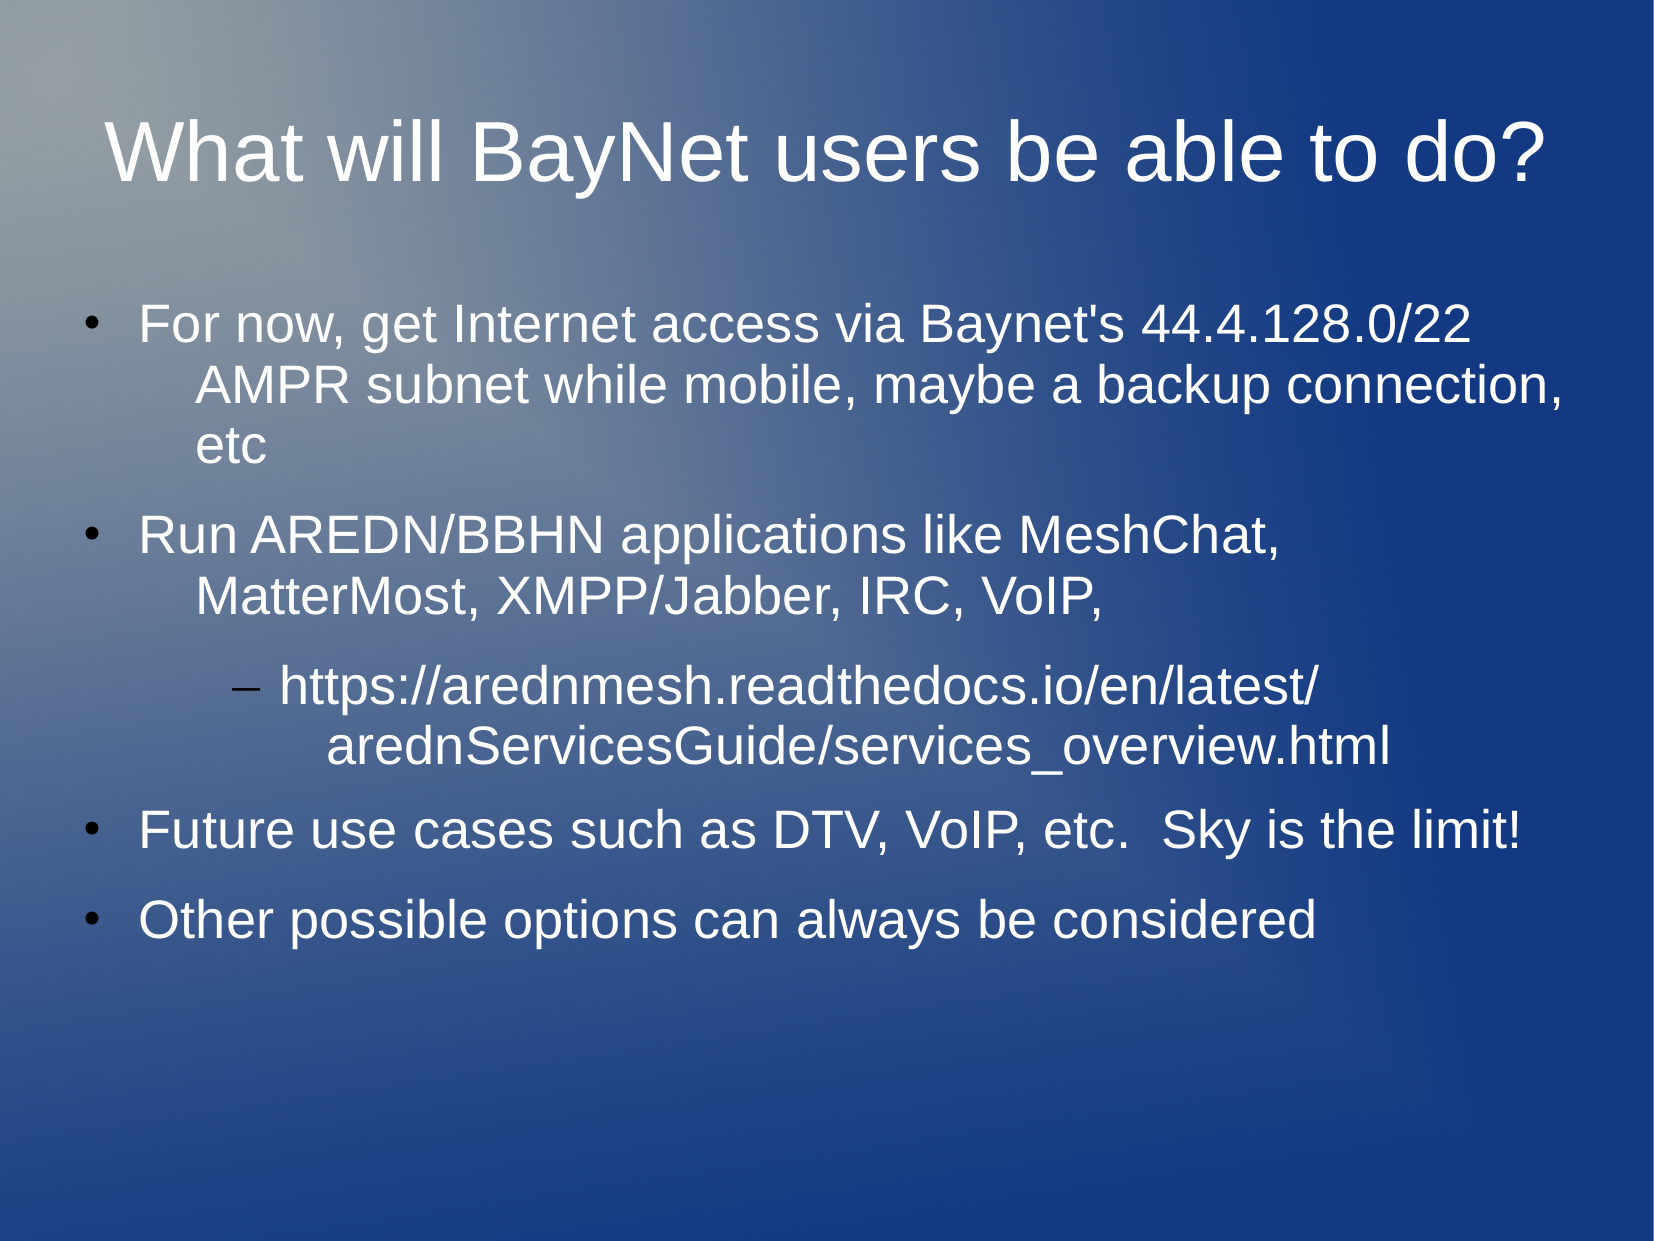

# What will BayNet users be able to do?
For now, get Internet access via Baynet's 44.4.128.0/22 AMPR subnet while mobile, maybe a backup connection, etc
Run AREDN/BBHN applications like MeshChat, MatterMost, XMPP/Jabber, IRC, VoIP,
https://arednmesh.readthedocs.io/en/latest/arednServicesGuide/services_overview.html
Future use cases such as DTV, VoIP, etc. Sky is the limit!
Other possible options can always be considered